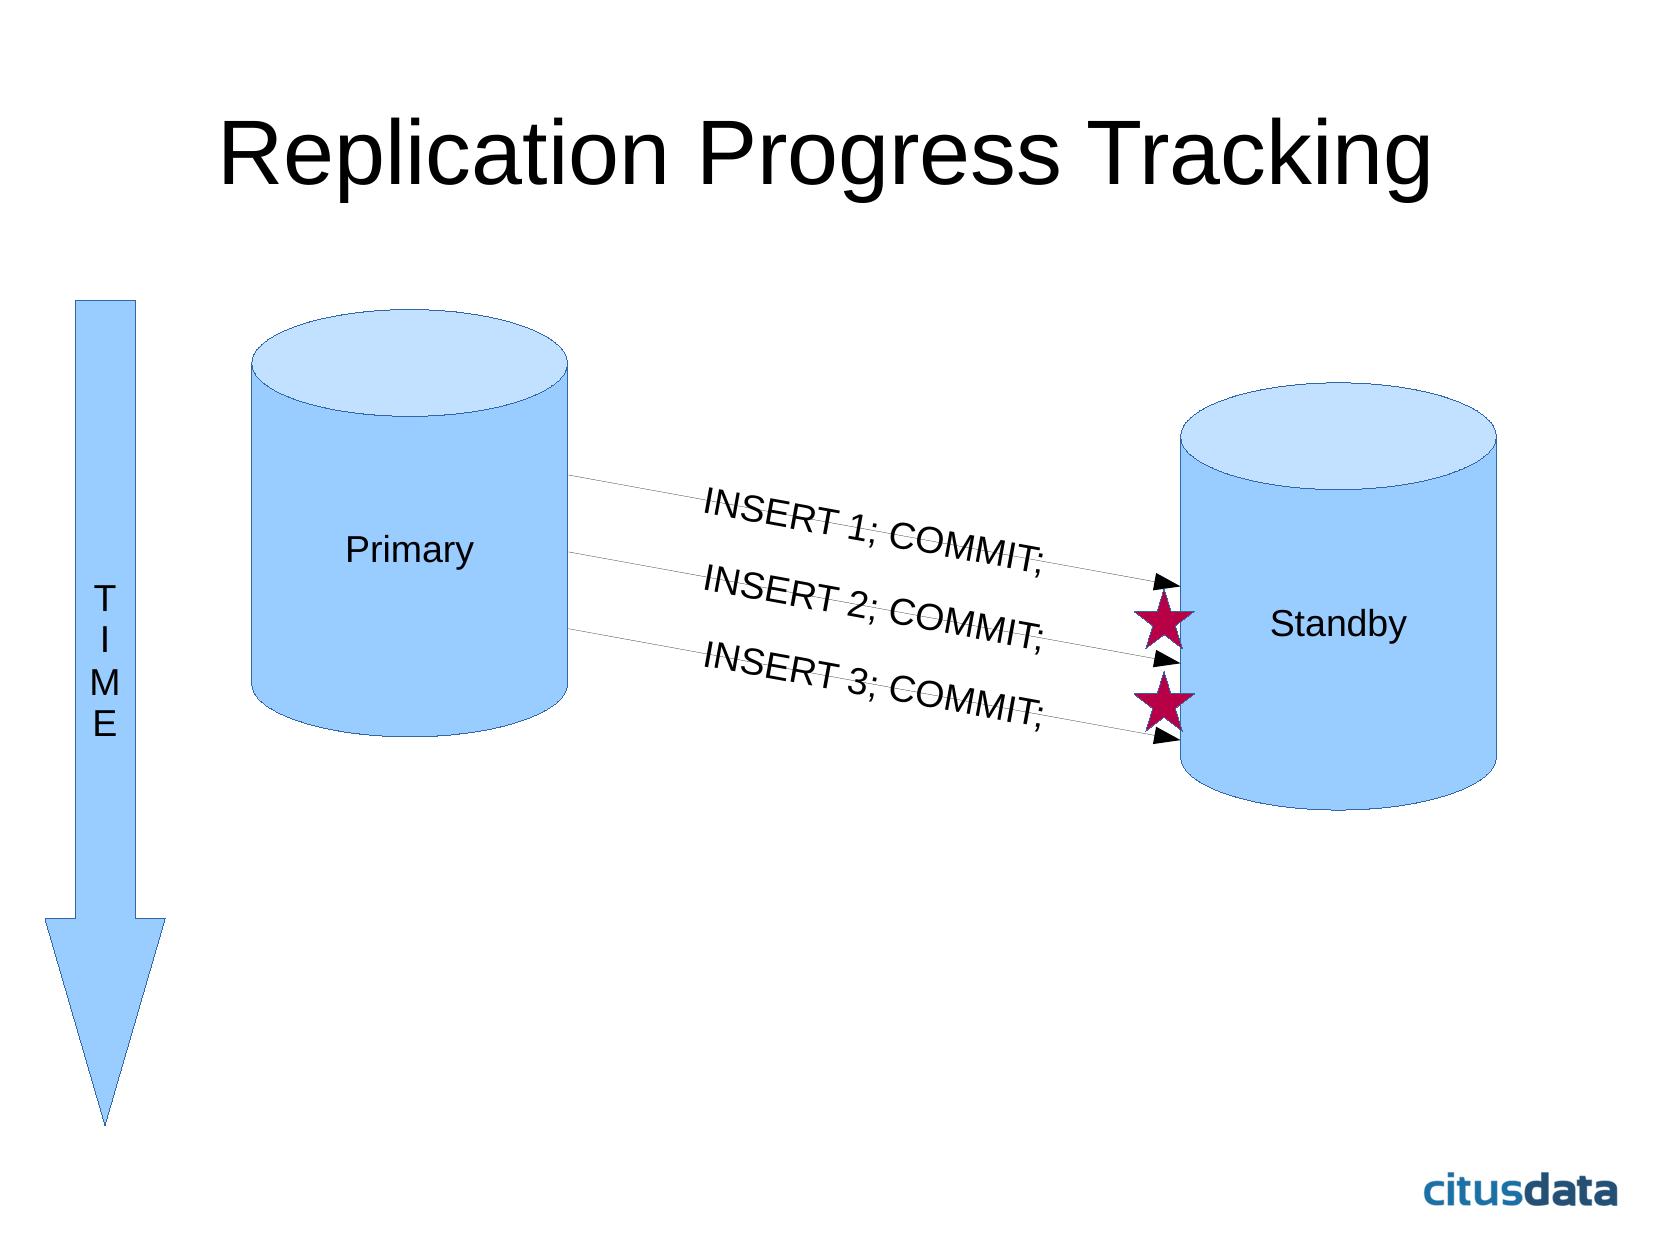

# Replication Progress Tracking
T
I
M
E
Primary
Standby
INSERT 1; COMMIT;
INSERT 2; COMMIT;
INSERT 3; COMMIT;